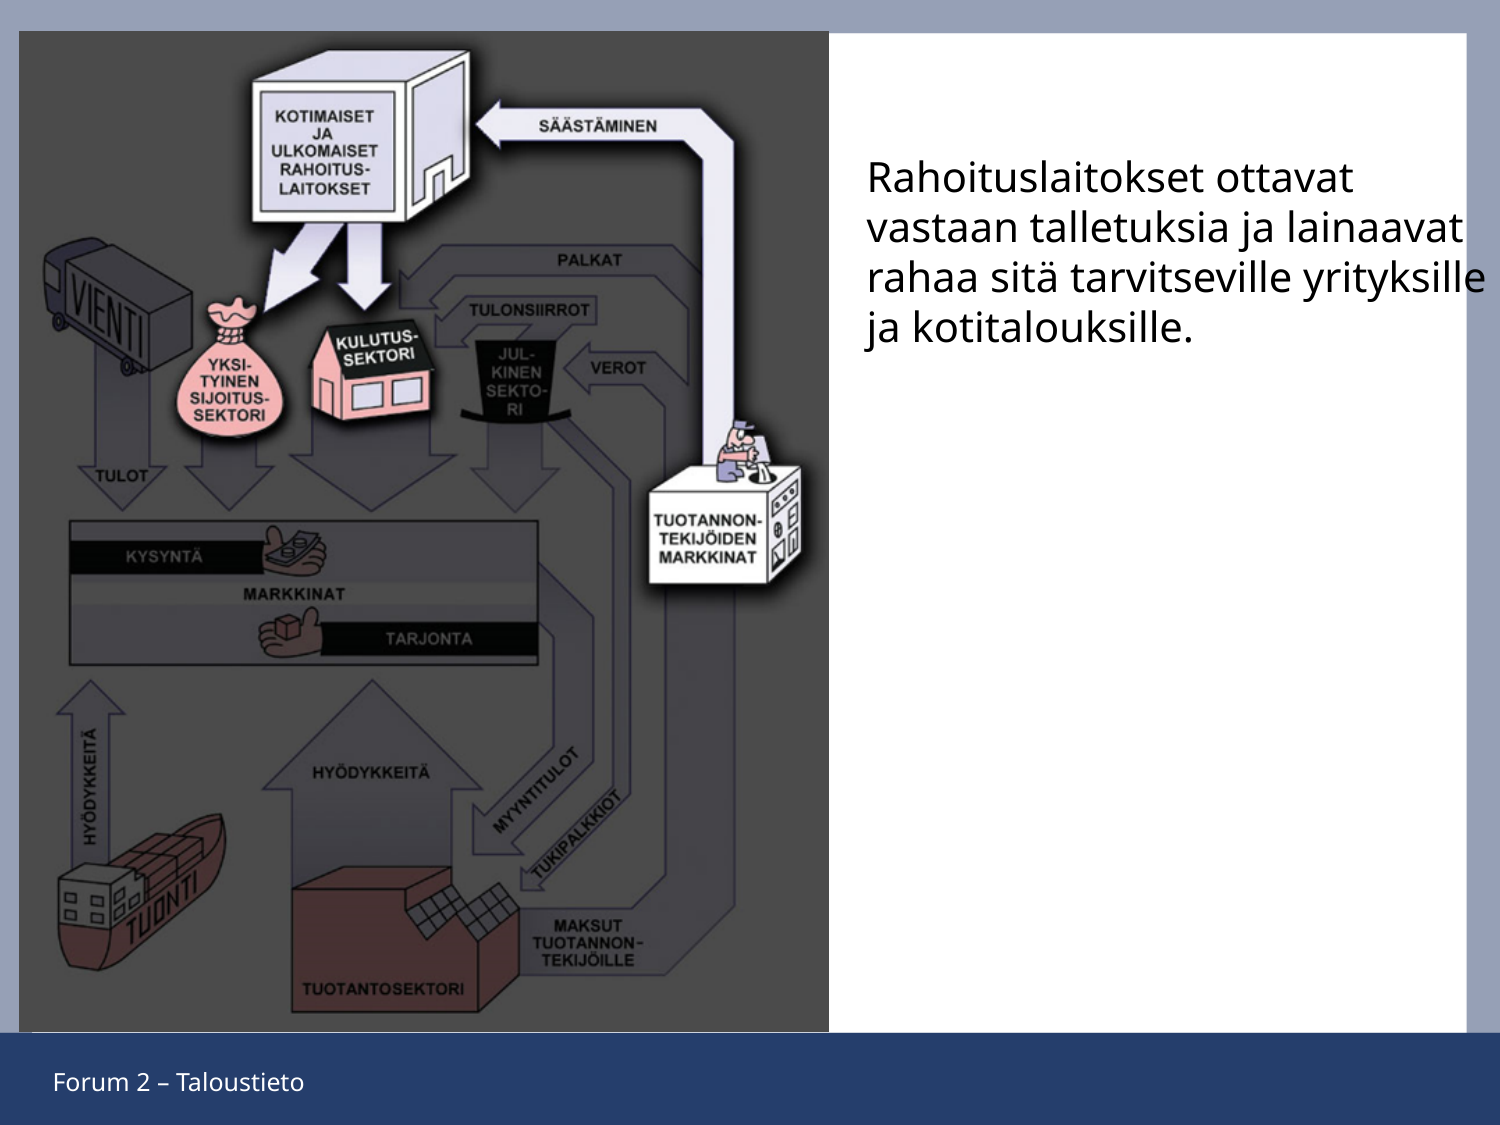

# Rahoituslaitokset ottavat vastaan talletuksia ja lainaavat rahaa sitä tarvitseville yrityksille ja kotitalouksille.